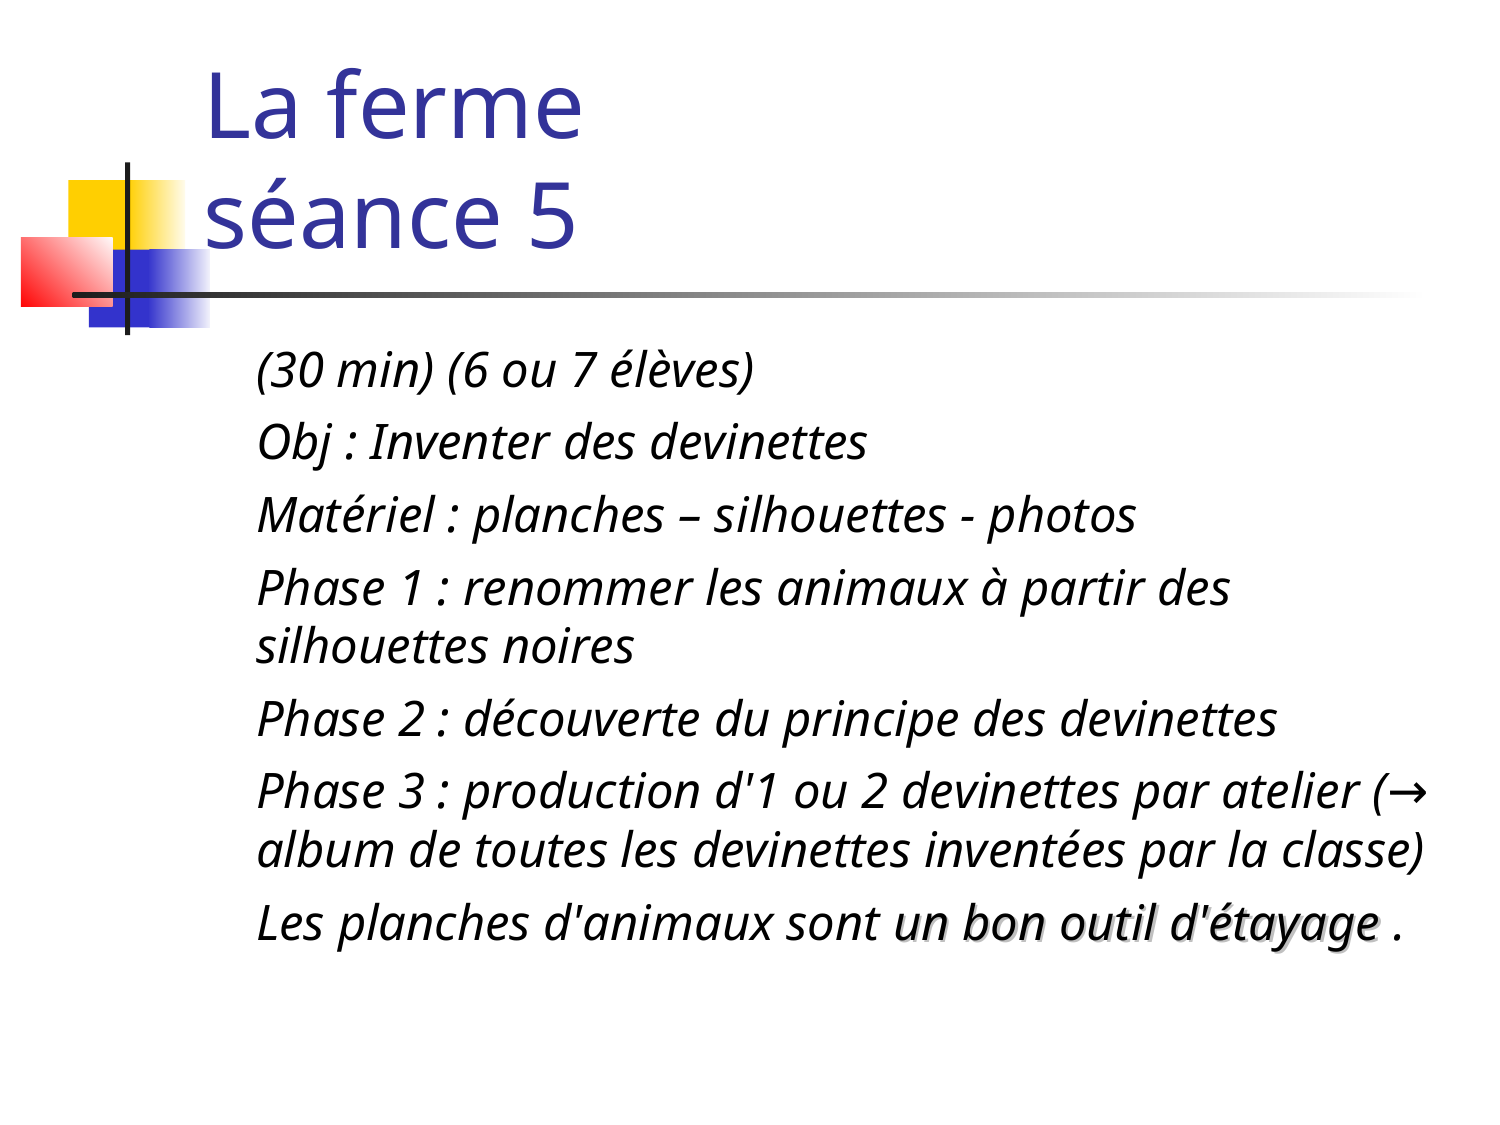

# La ferme séance 5
(30 min) (6 ou 7 élèves)
Obj : Inventer des devinettes
Matériel : planches – silhouettes - photos
Phase 1 : renommer les animaux à partir des silhouettes noires
Phase 2 : découverte du principe des devinettes
Phase 3 : production d'1 ou 2 devinettes par atelier (→ album de toutes les devinettes inventées par la classe)
Les planches d'animaux sont un bon outil d'étayage .